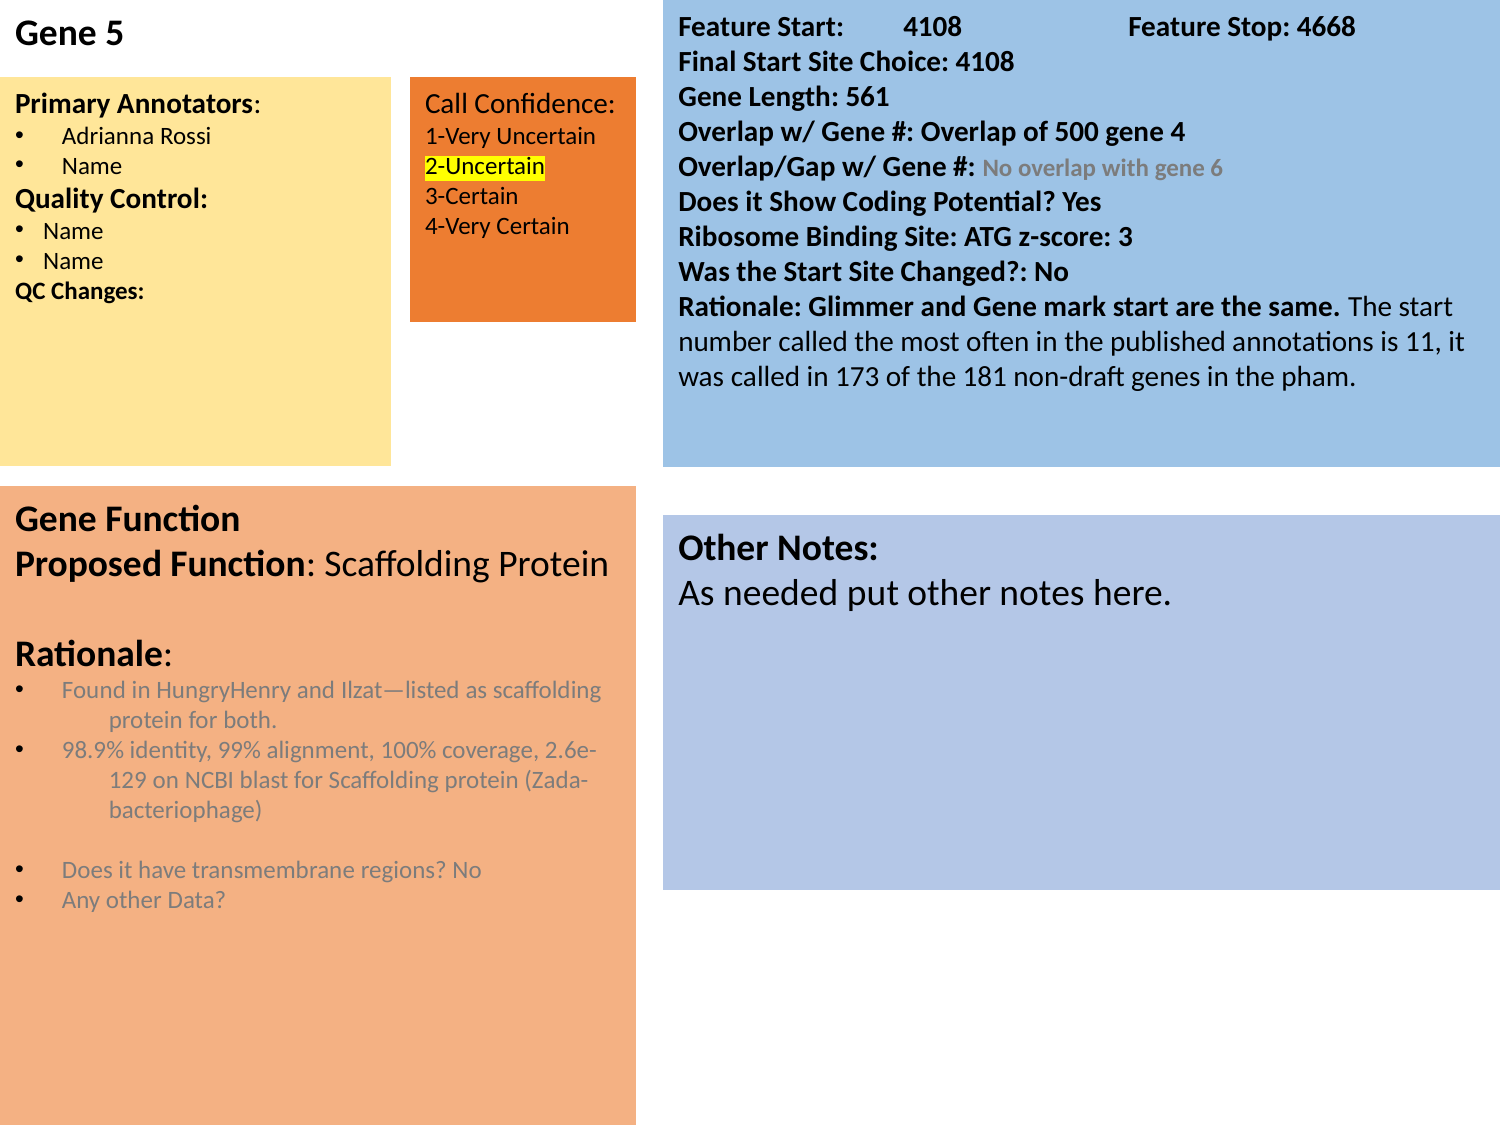

Gene 5
Feature Start: 	4108			Feature Stop: 4668
Final Start Site Choice: 4108
Gene Length: 561
Overlap w/ Gene #: Overlap of 500 gene 4
Overlap/Gap w/ Gene #: No overlap with gene 6
Does it Show Coding Potential? Yes
Ribosome Binding Site: ATG z-score: 3
Was the Start Site Changed?: No
Rationale: Glimmer and Gene mark start are the same. The start number called the most often in the published annotations is 11, it was called in 173 of the 181 non-draft genes in the pham.
Primary Annotators:
Adrianna Rossi
Name
Quality Control:
Name
Name
QC Changes:
Call Confidence:
1-Very Uncertain
2-Uncertain
3-Certain
4-Very Certain
Gene Function
Proposed Function: Scaffolding Protein
Rationale:
Found in HungryHenry and Ilzat—listed as scaffolding protein for both.
98.9% identity, 99% alignment, 100% coverage, 2.6e-129 on NCBI blast for Scaffolding protein (Zada-bacteriophage)
Does it have transmembrane regions? No
Any other Data?
Other Notes:
As needed put other notes here.